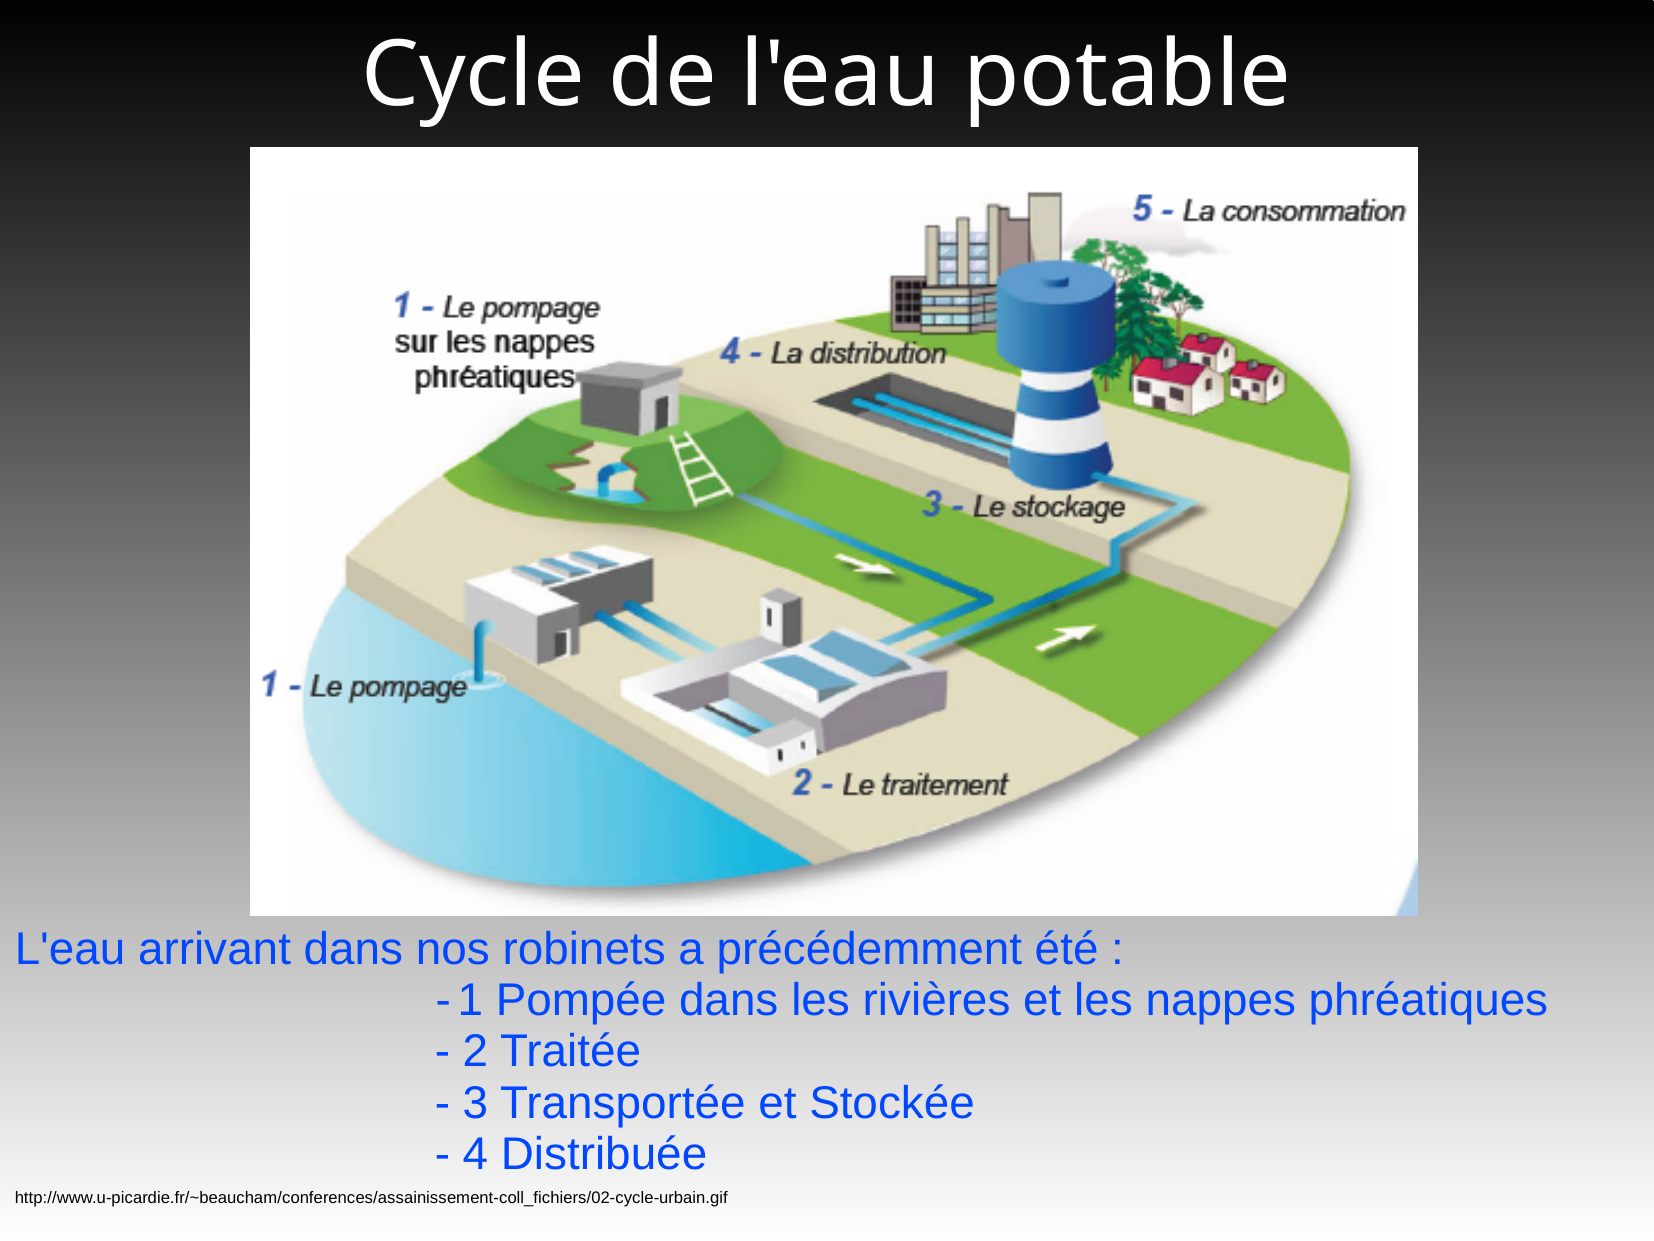

Cycle de l'eau potable
L'eau arrivant dans nos robinets a précédemment été :
 -	1 Pompée dans les rivières et les nappes phréatiques
					 - 2 Traitée
					 - 3 Transportée et Stockée
					 - 4 Distribuée
http://www.u-picardie.fr/~beaucham/conferences/assainissement-coll_fichiers/02-cycle-urbain.gif